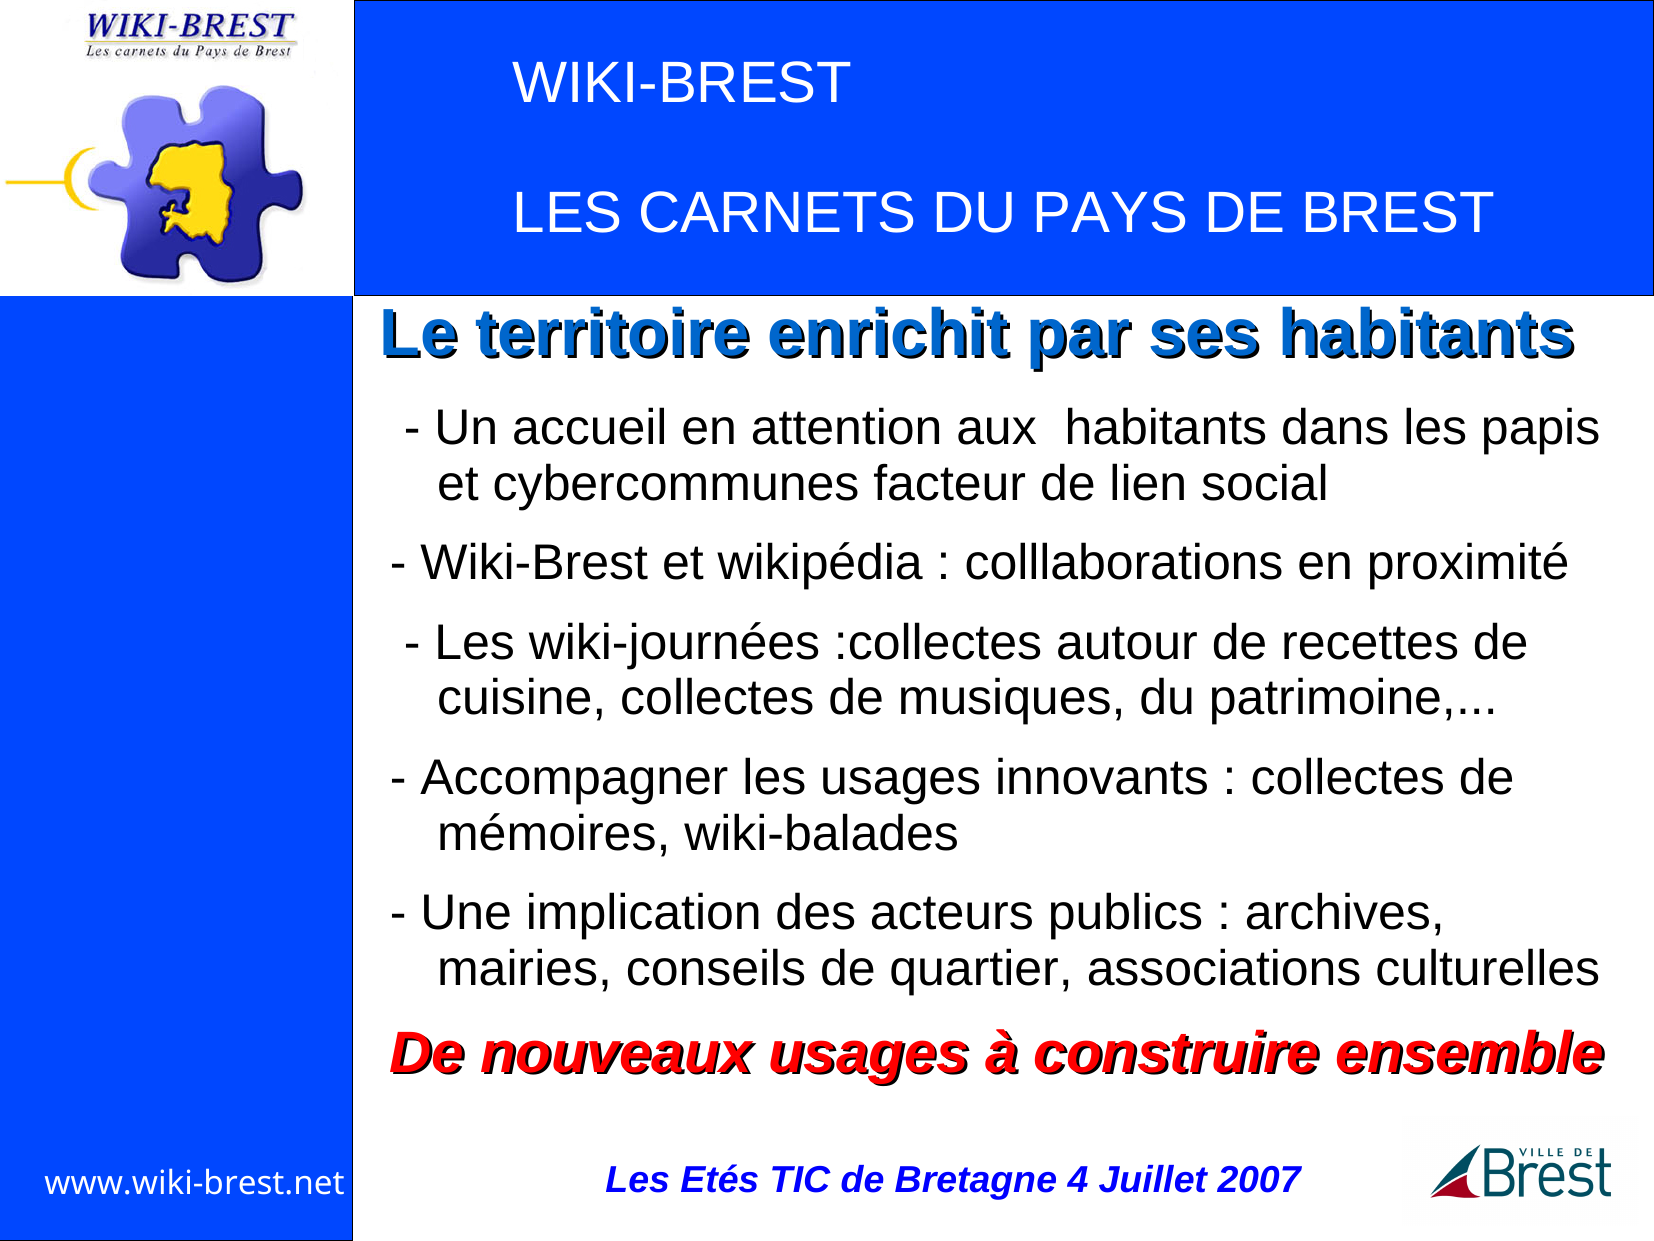

# Le territoire enrichit par ses habitants
 - Un accueil en attention aux habitants dans les papis et cybercommunes facteur de lien social
- Wiki-Brest et wikipédia : colllaborations en proximité
 - Les wiki-journées :collectes autour de recettes de cuisine, collectes de musiques, du patrimoine,...
- Accompagner les usages innovants : collectes de mémoires, wiki-balades
- Une implication des acteurs publics : archives, mairies, conseils de quartier, associations culturelles
De nouveaux usages à construire ensemble